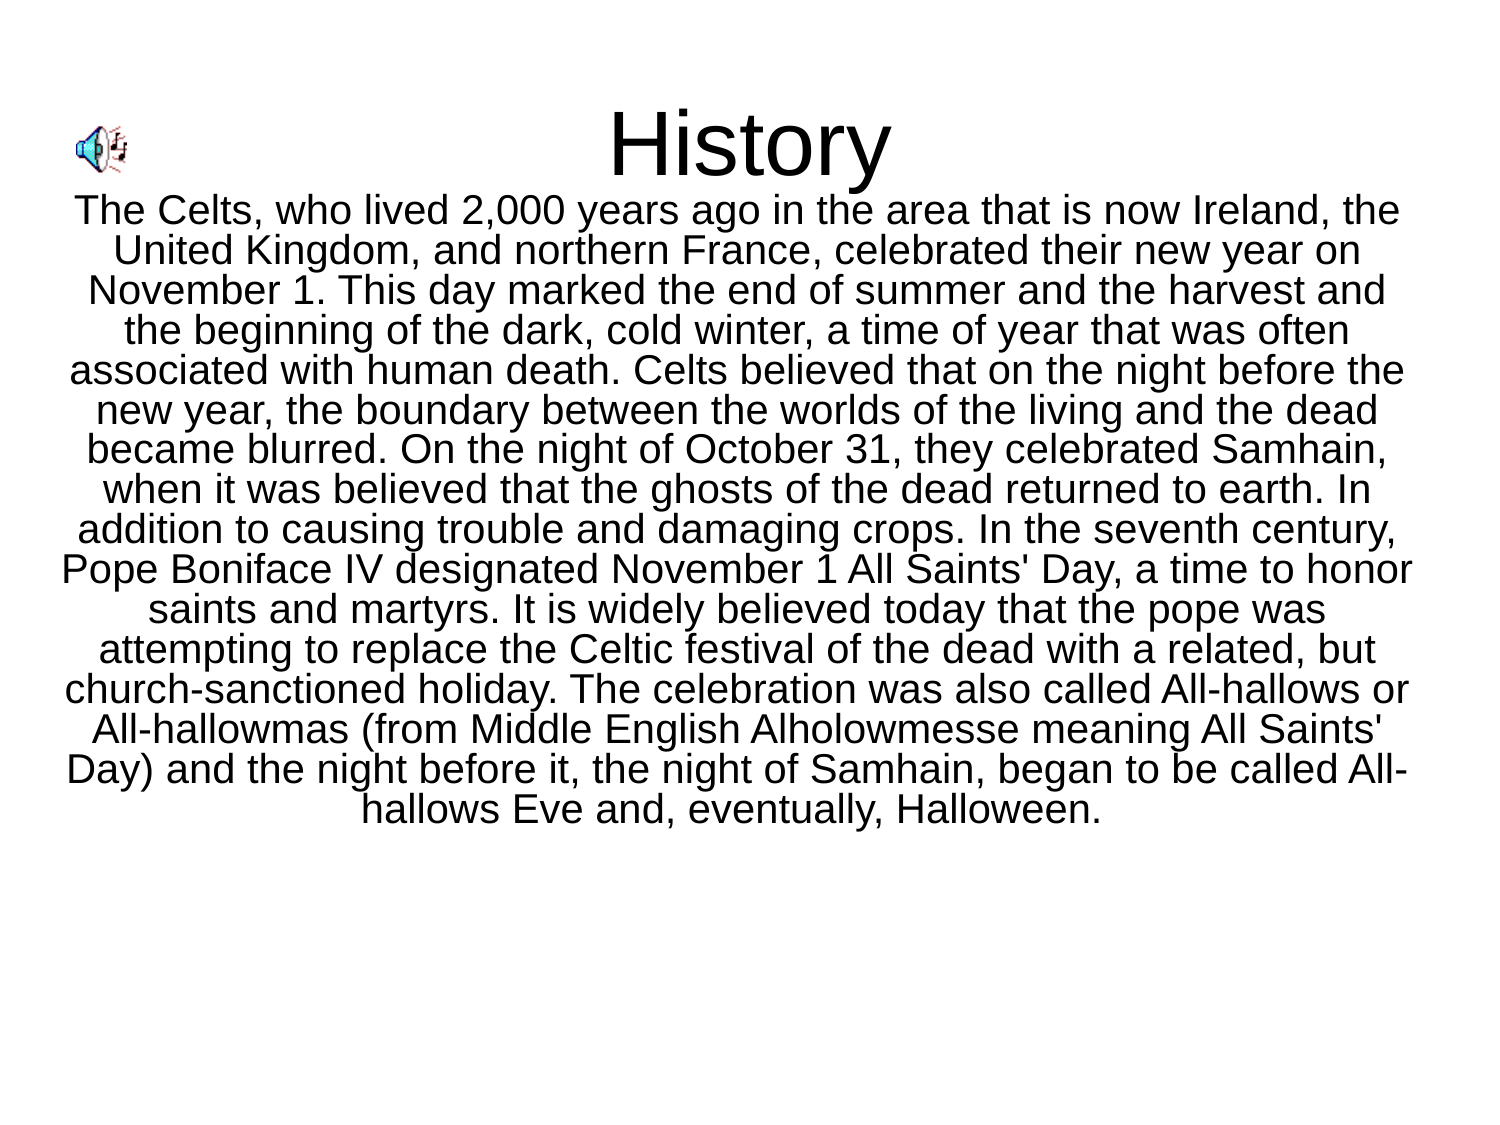

# History
The Celts, who lived 2,000 years ago in the area that is now Ireland, the United Kingdom, and northern France, celebrated their new year on November 1. This day marked the end of summer and the harvest and the beginning of the dark, cold winter, a time of year that was often associated with human death. Celts believed that on the night before the new year, the boundary between the worlds of the living and the dead became blurred. On the night of October 31, they celebrated Samhain, when it was believed that the ghosts of the dead returned to earth. In addition to causing trouble and damaging crops. In the seventh century, Pope Boniface IV designated November 1 All Saints' Day, a time to honor saints and martyrs. It is widely believed today that the pope was attempting to replace the Celtic festival of the dead with a related, but church-sanctioned holiday. The celebration was also called All-hallows or All-hallowmas (from Middle English Alholowmesse meaning All Saints' Day) and the night before it, the night of Samhain, began to be called All-hallows Eve and, eventually, Halloween.